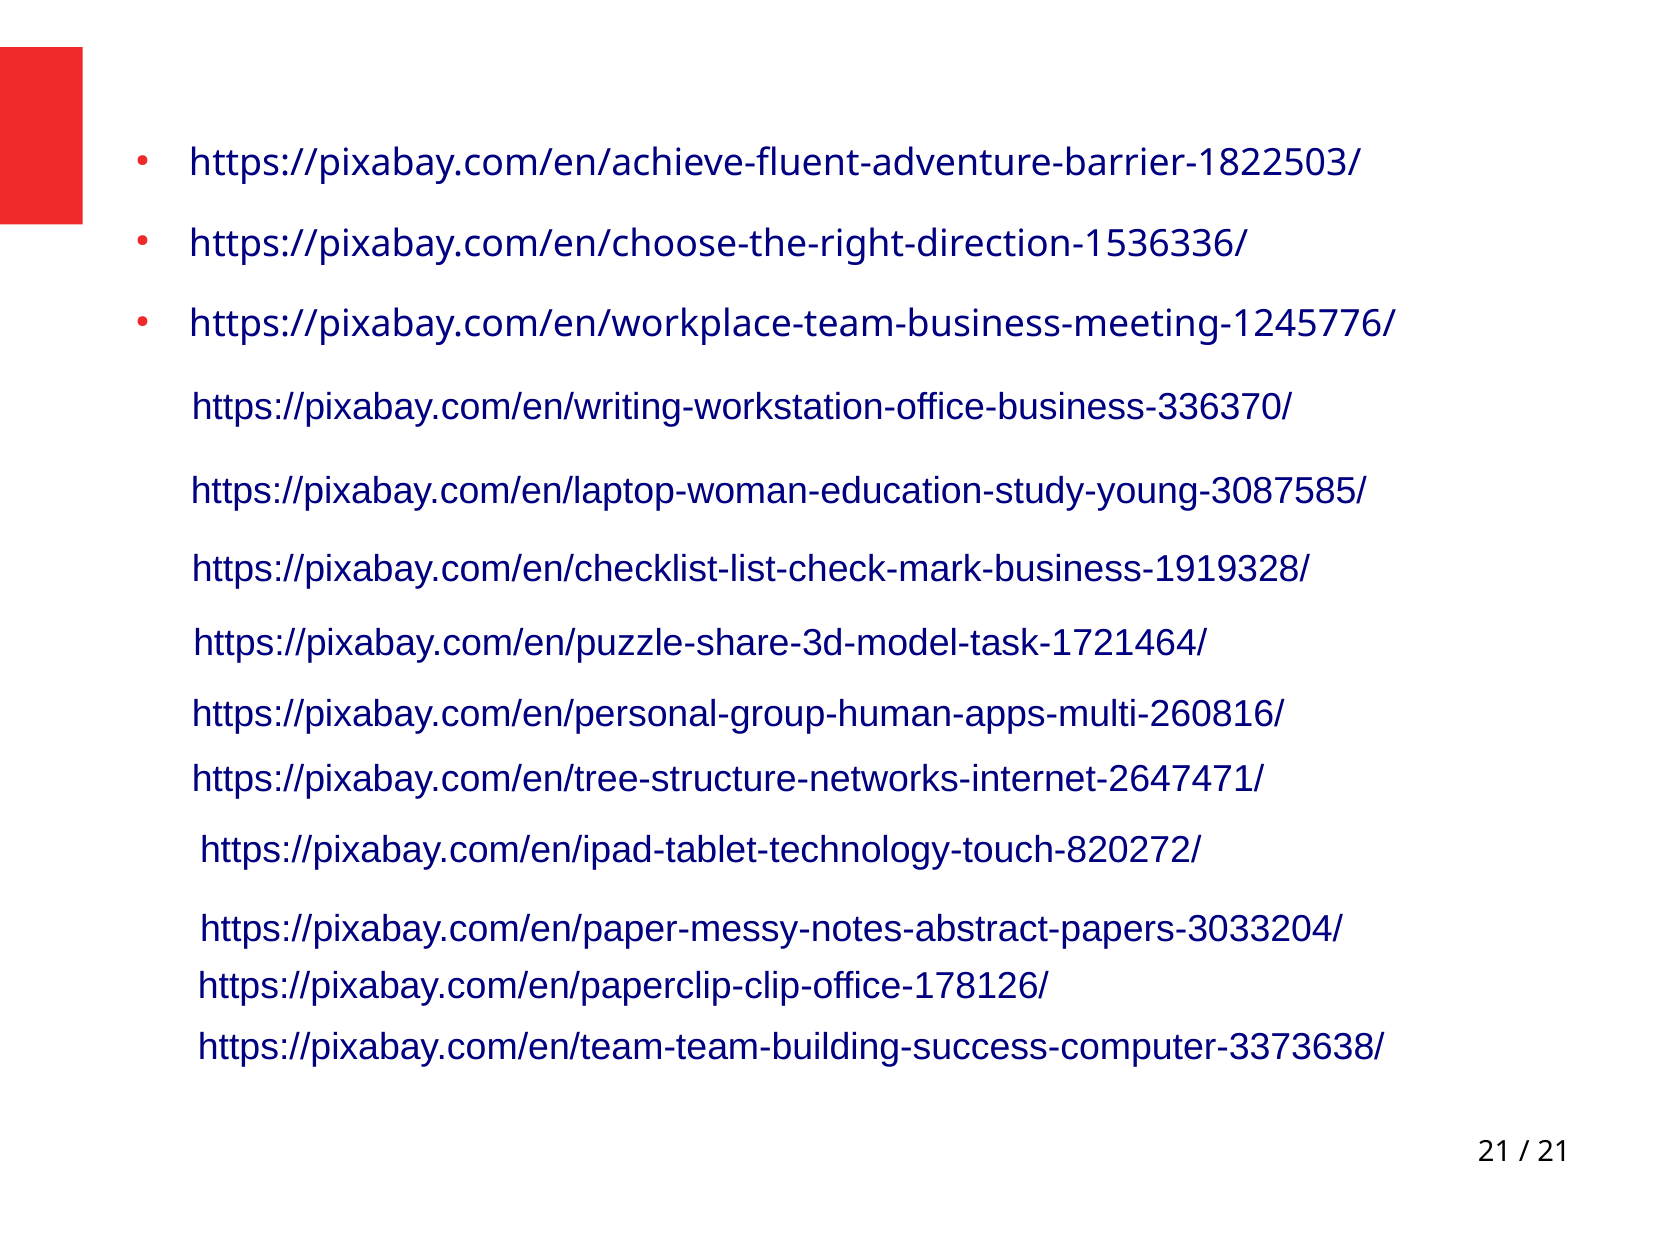

# https://pixabay.com/en/achieve-fluent-adventure-barrier-1822503/
https://pixabay.com/en/choose-the-right-direction-1536336/
https://pixabay.com/en/workplace-team-business-meeting-1245776/
https://pixabay.com/en/writing-workstation-office-business-336370/
https://pixabay.com/en/laptop-woman-education-study-young-3087585/
https://pixabay.com/en/checklist-list-check-mark-business-1919328/
https://pixabay.com/en/puzzle-share-3d-model-task-1721464/
https://pixabay.com/en/personal-group-human-apps-multi-260816/
https://pixabay.com/en/tree-structure-networks-internet-2647471/
https://pixabay.com/en/ipad-tablet-technology-touch-820272/
https://pixabay.com/en/paper-messy-notes-abstract-papers-3033204/
https://pixabay.com/en/paperclip-clip-office-178126/
https://pixabay.com/en/team-team-building-success-computer-3373638/
21